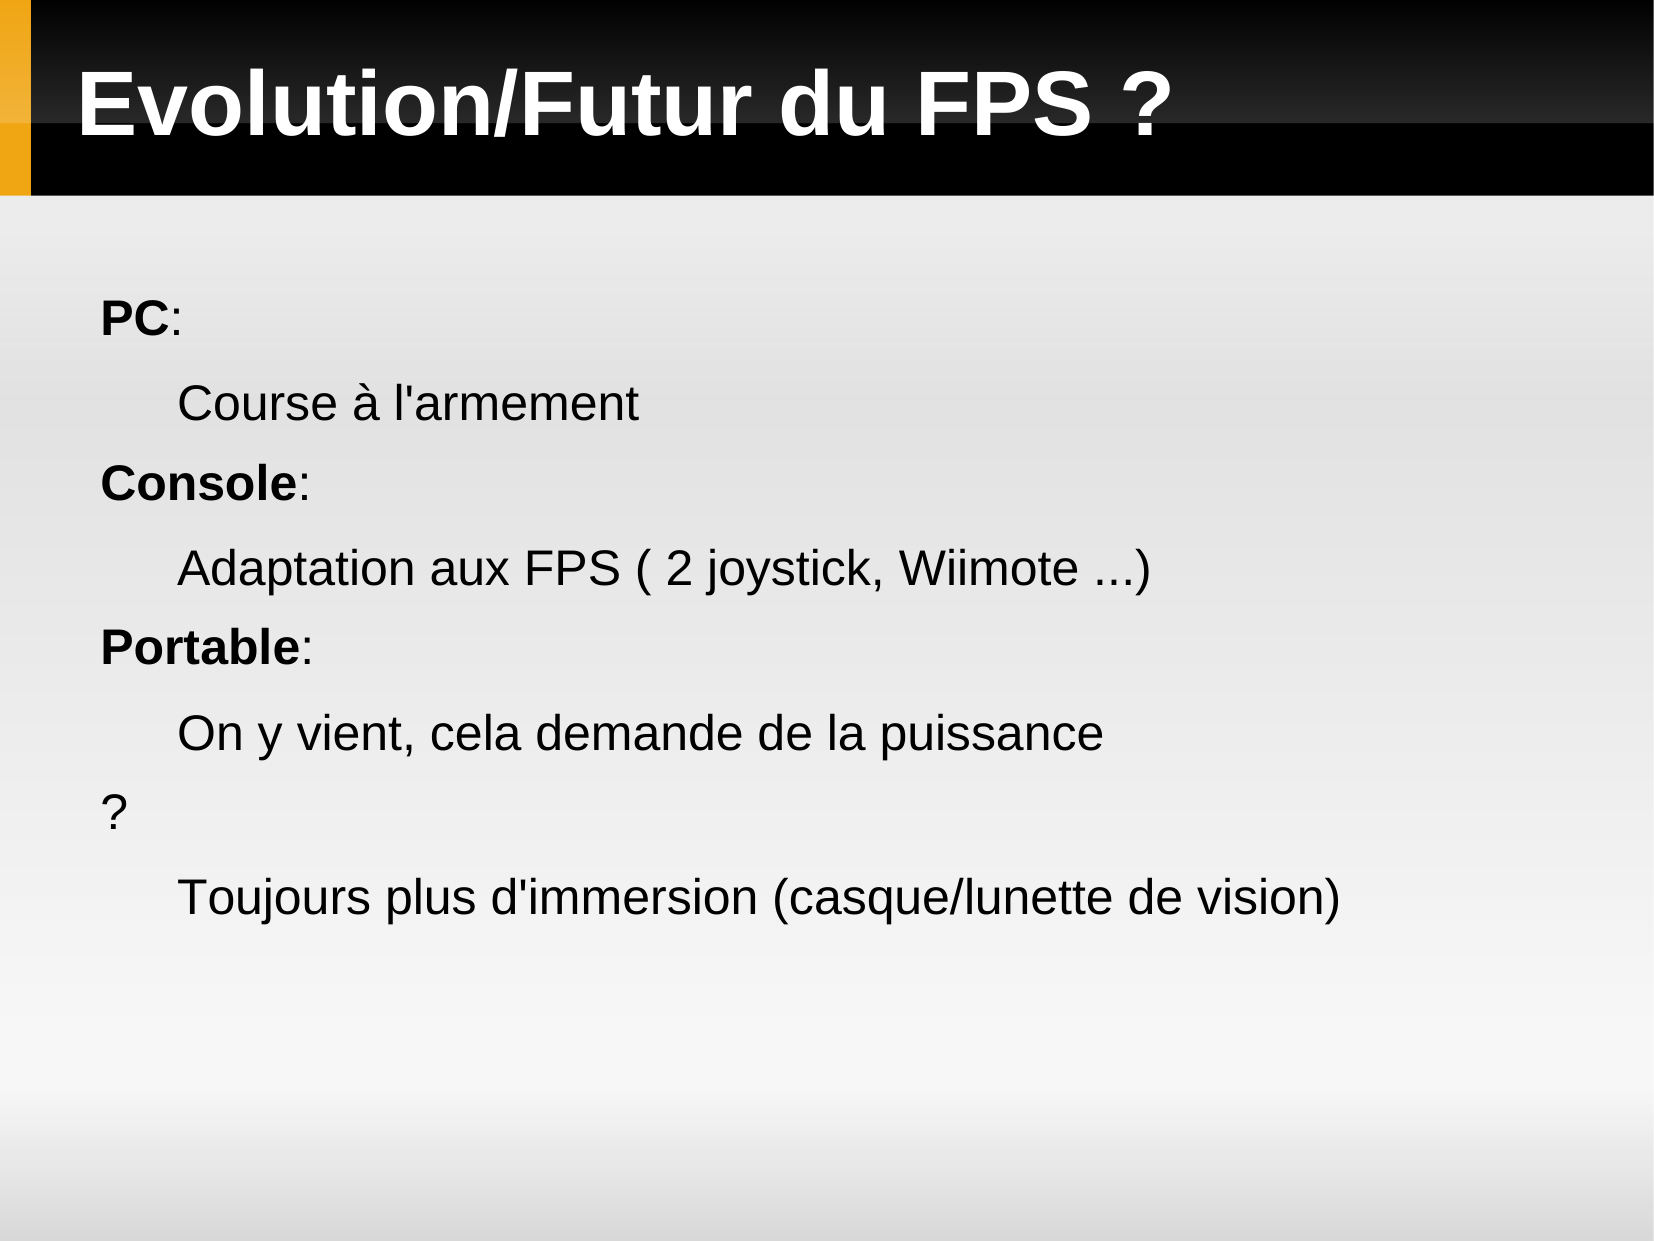

# Evolution/Futur du FPS ?
PC:
Course à l'armement
Console:
Adaptation aux FPS ( 2 joystick, Wiimote ...)
Portable:
On y vient, cela demande de la puissance
?
Toujours plus d'immersion (casque/lunette de vision)